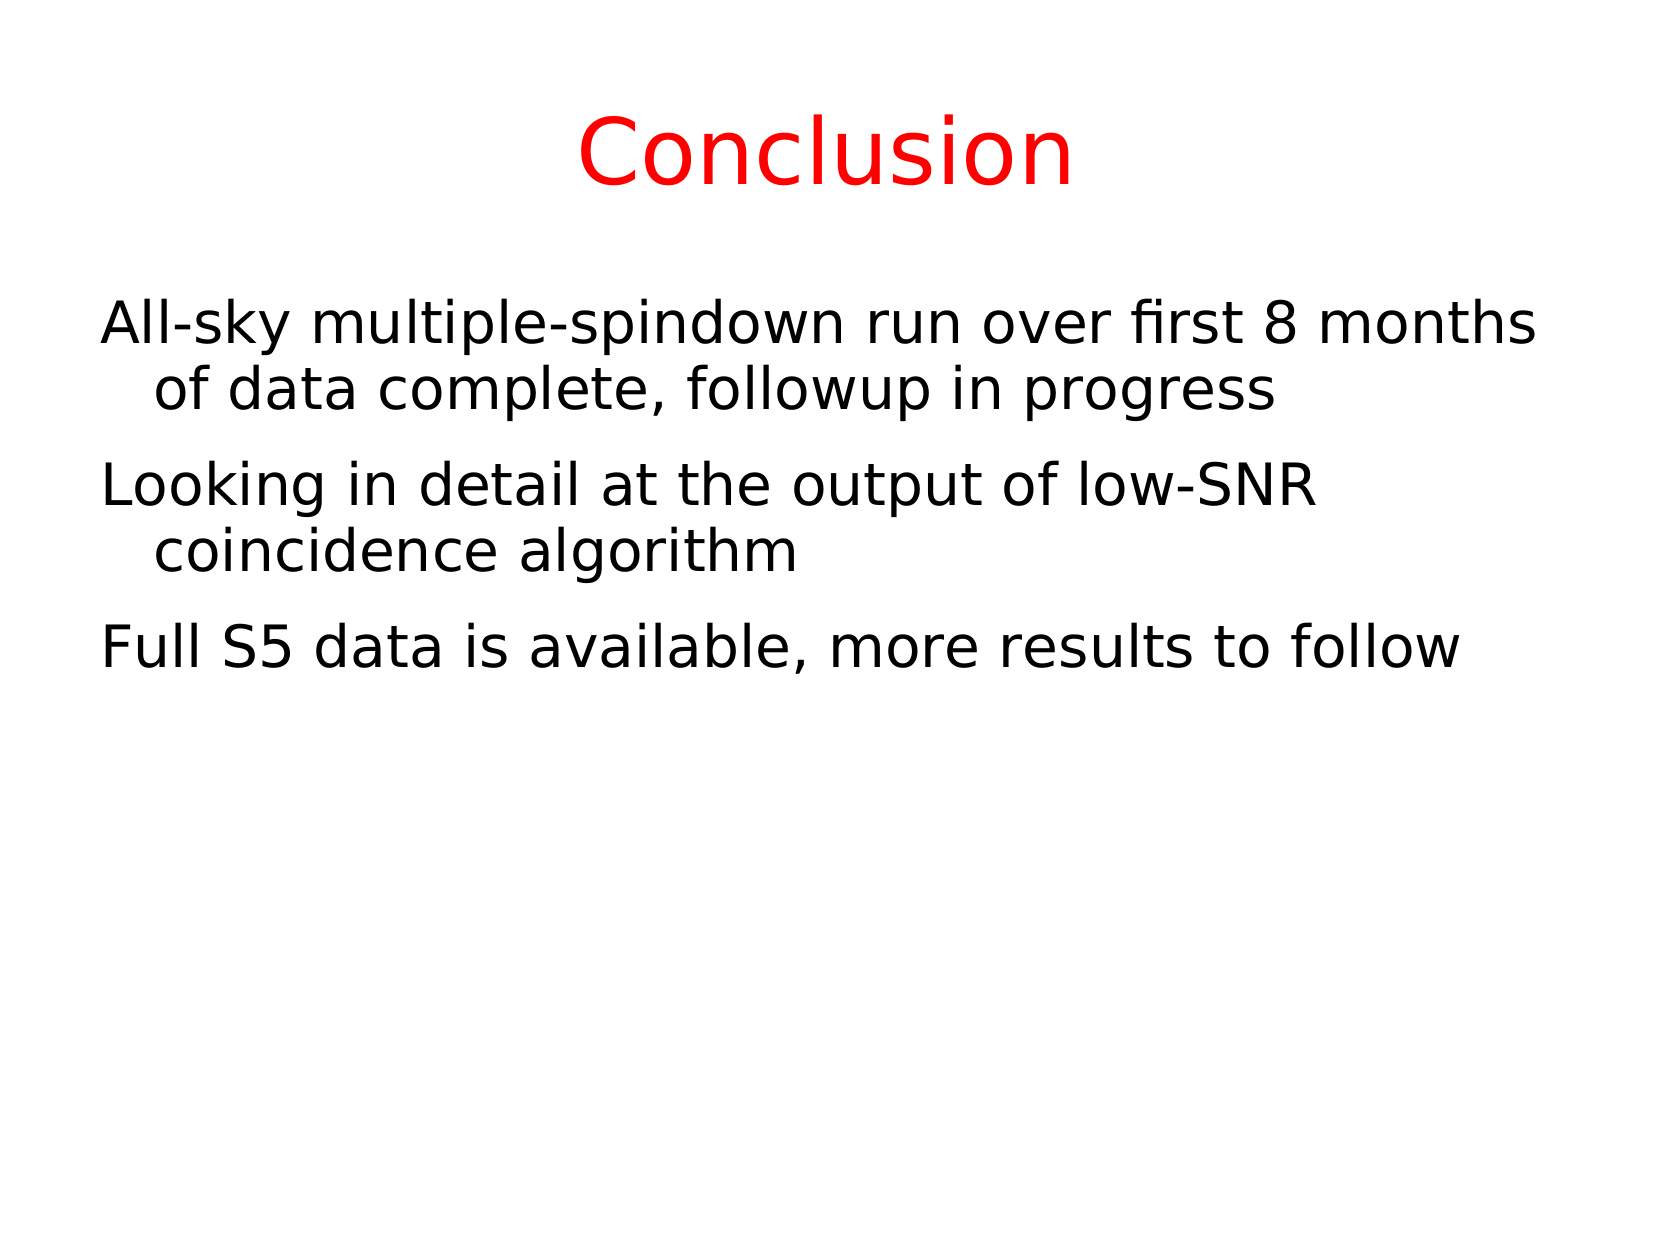

# Conclusion
All-sky multiple-spindown run over first 8 months of data complete, followup in progress
Looking in detail at the output of low-SNR coincidence algorithm
Full S5 data is available, more results to follow